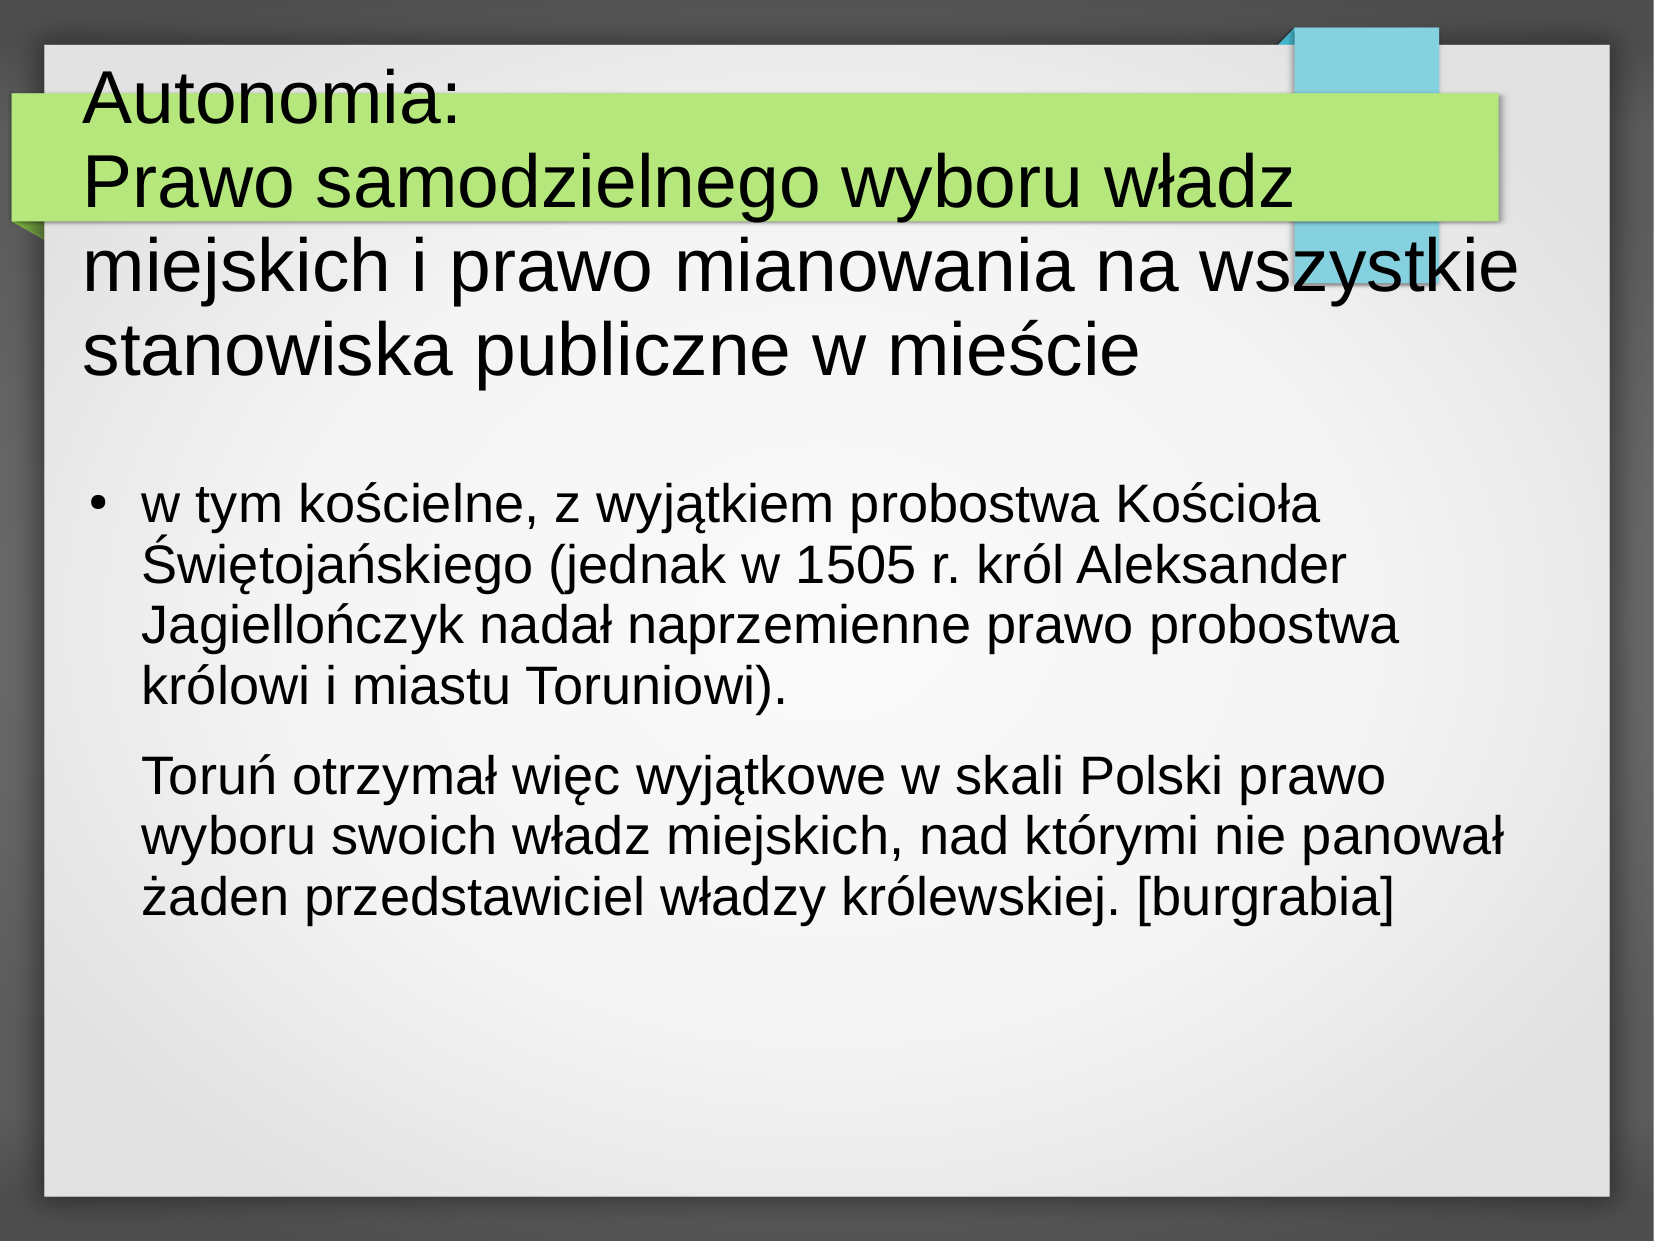

# Autonomia: Prawo samodzielnego wyboru władz miejskich i prawo mianowania na wszystkie stanowiska publiczne w mieście
w tym kościelne, z wyjątkiem probostwa Kościoła Świętojańskiego (jednak w 1505 r. król Aleksander Jagiellończyk nadał naprzemienne prawo probostwa królowi i miastu Toruniowi).
Toruń otrzymał więc wyjątkowe w skali Polski prawo wyboru swoich władz miejskich, nad którymi nie panował żaden przedstawiciel władzy królewskiej. [burgrabia]